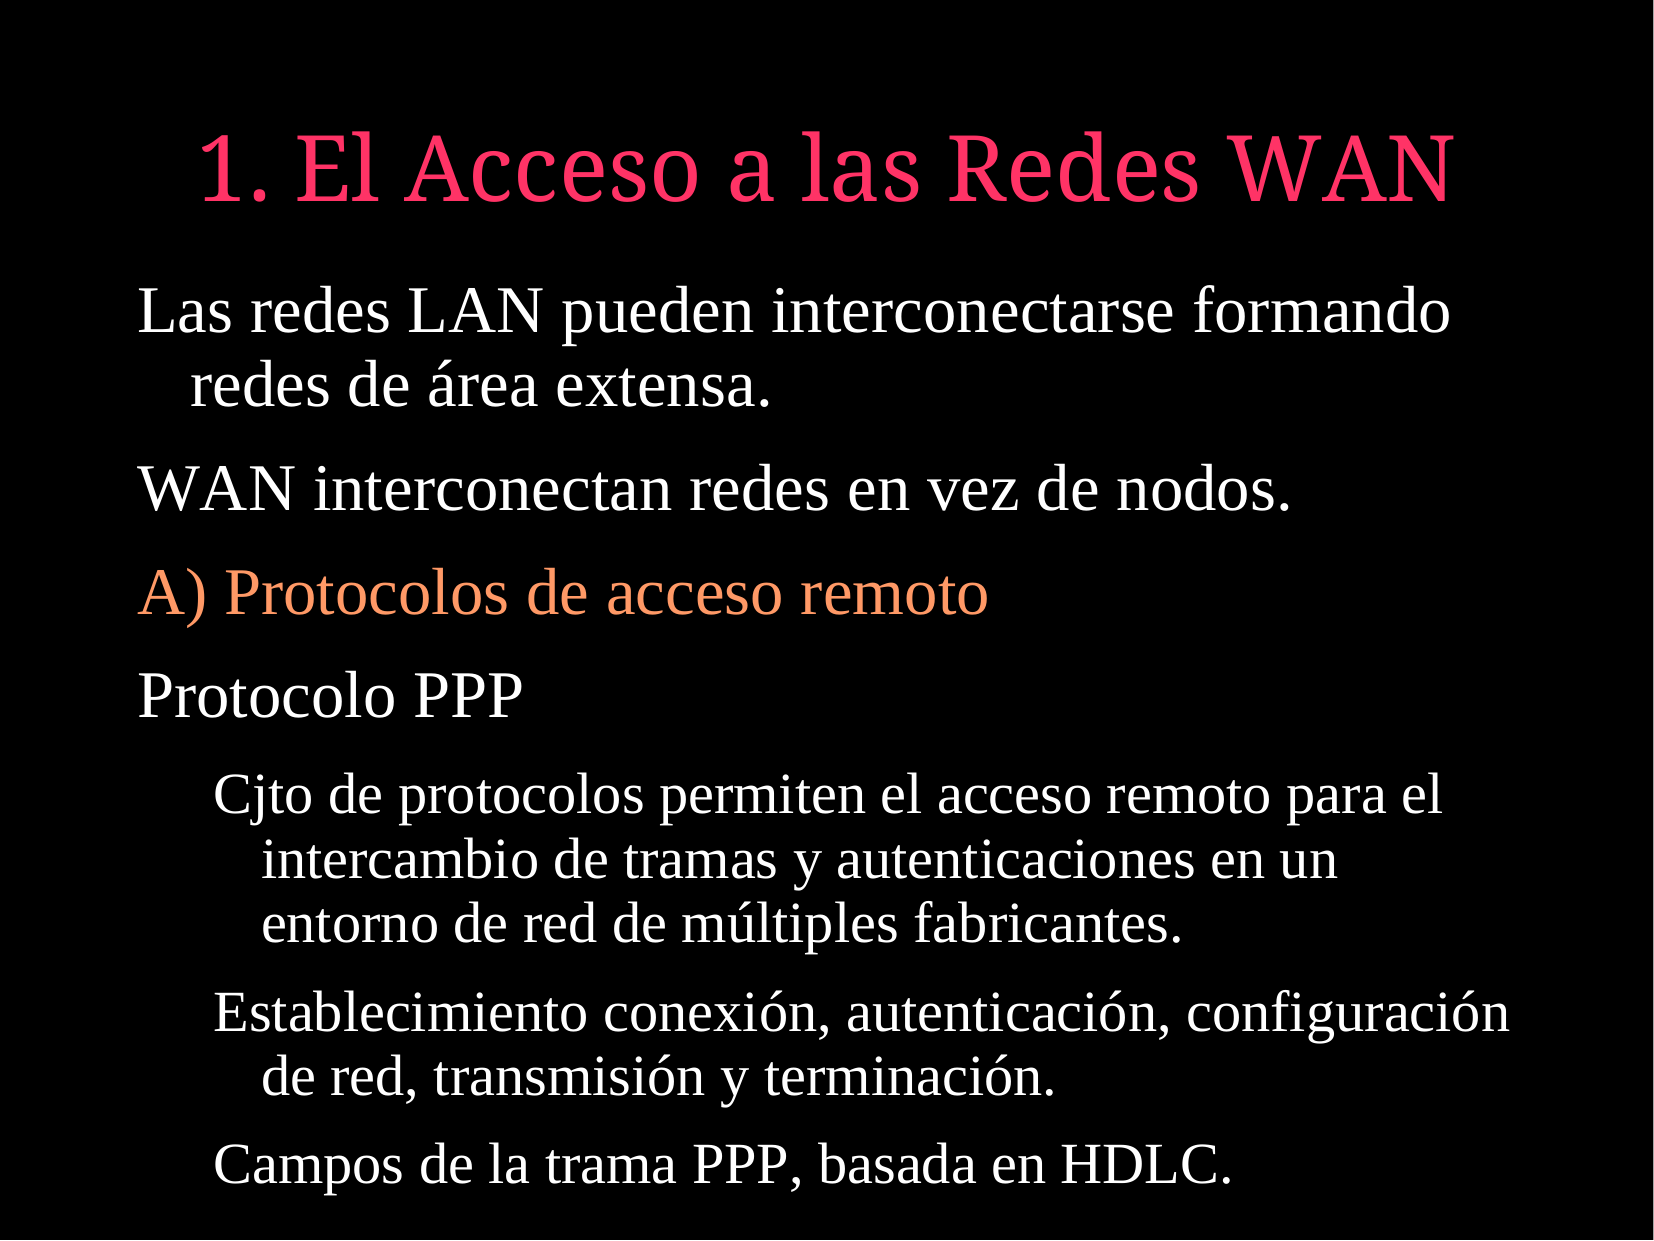

# 1. El Acceso a las Redes WAN
Las redes LAN pueden interconectarse formando redes de área extensa.
WAN interconectan redes en vez de nodos.
A) Protocolos de acceso remoto
Protocolo PPP
Cjto de protocolos permiten el acceso remoto para el intercambio de tramas y autenticaciones en un entorno de red de múltiples fabricantes.
Establecimiento conexión, autenticación, configuración de red, transmisión y terminación.
Campos de la trama PPP, basada en HDLC.